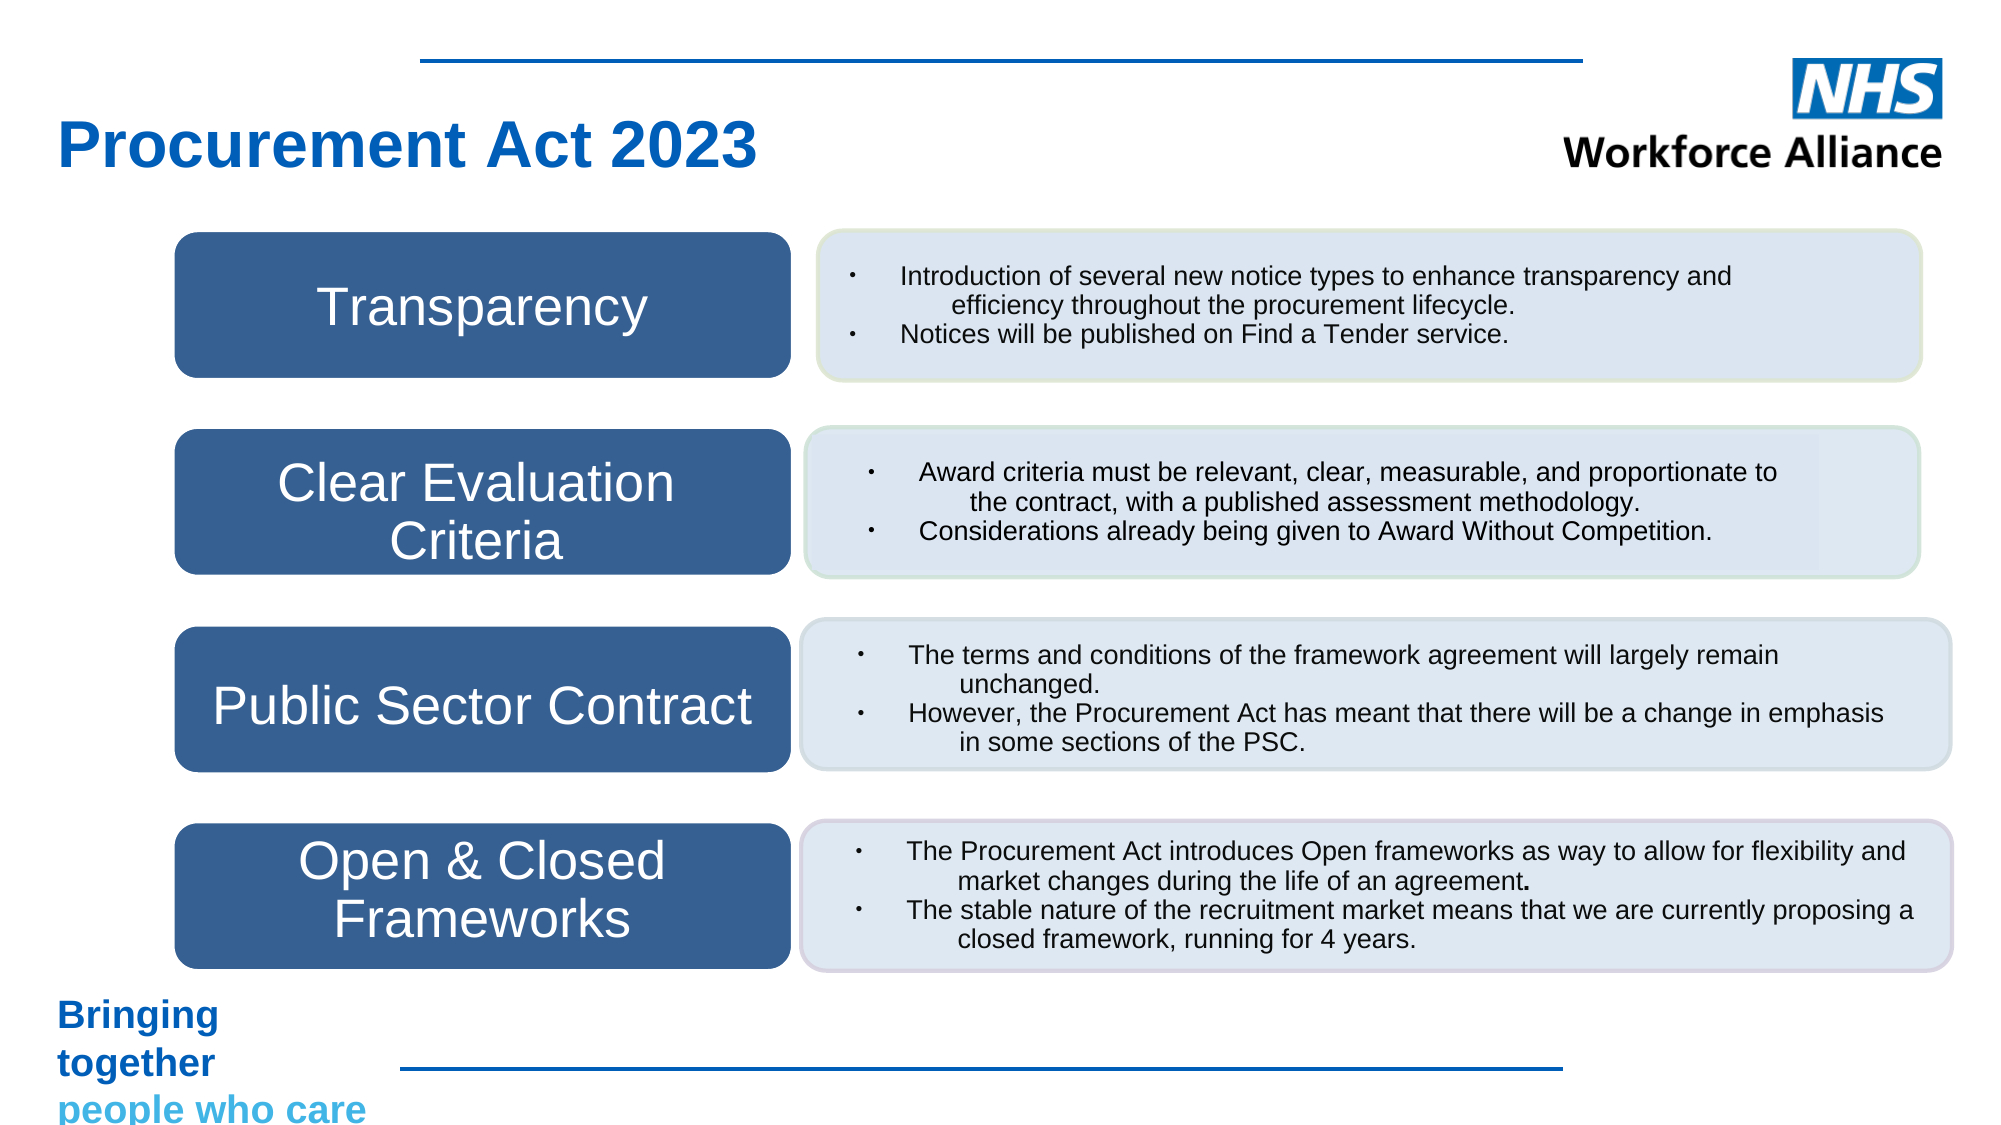

# Procurement Act 2023
Introduction of several new notice types to enhance transparency and efficiency throughout the procurement lifecycle.
Notices will be published on Find a Tender service.
Transparency
Award criteria must be relevant, clear, measurable, and proportionate to the contract, with a published assessment methodology.
Considerations already being given to Award Without Competition.
Clear Evaluation Criteria
Public Sector Contract
The terms and conditions of the framework agreement will largely remain unchanged.
However, the Procurement Act has meant that there will be a change in emphasis in some sections of the PSC.
The Procurement Act introduces Open frameworks as way to allow for flexibility and market changes during the life of an agreement.
The stable nature of the recruitment market means that we are currently proposing a closed framework, running for 4 years.
Open & Closed Frameworks
Bringing together
people who care